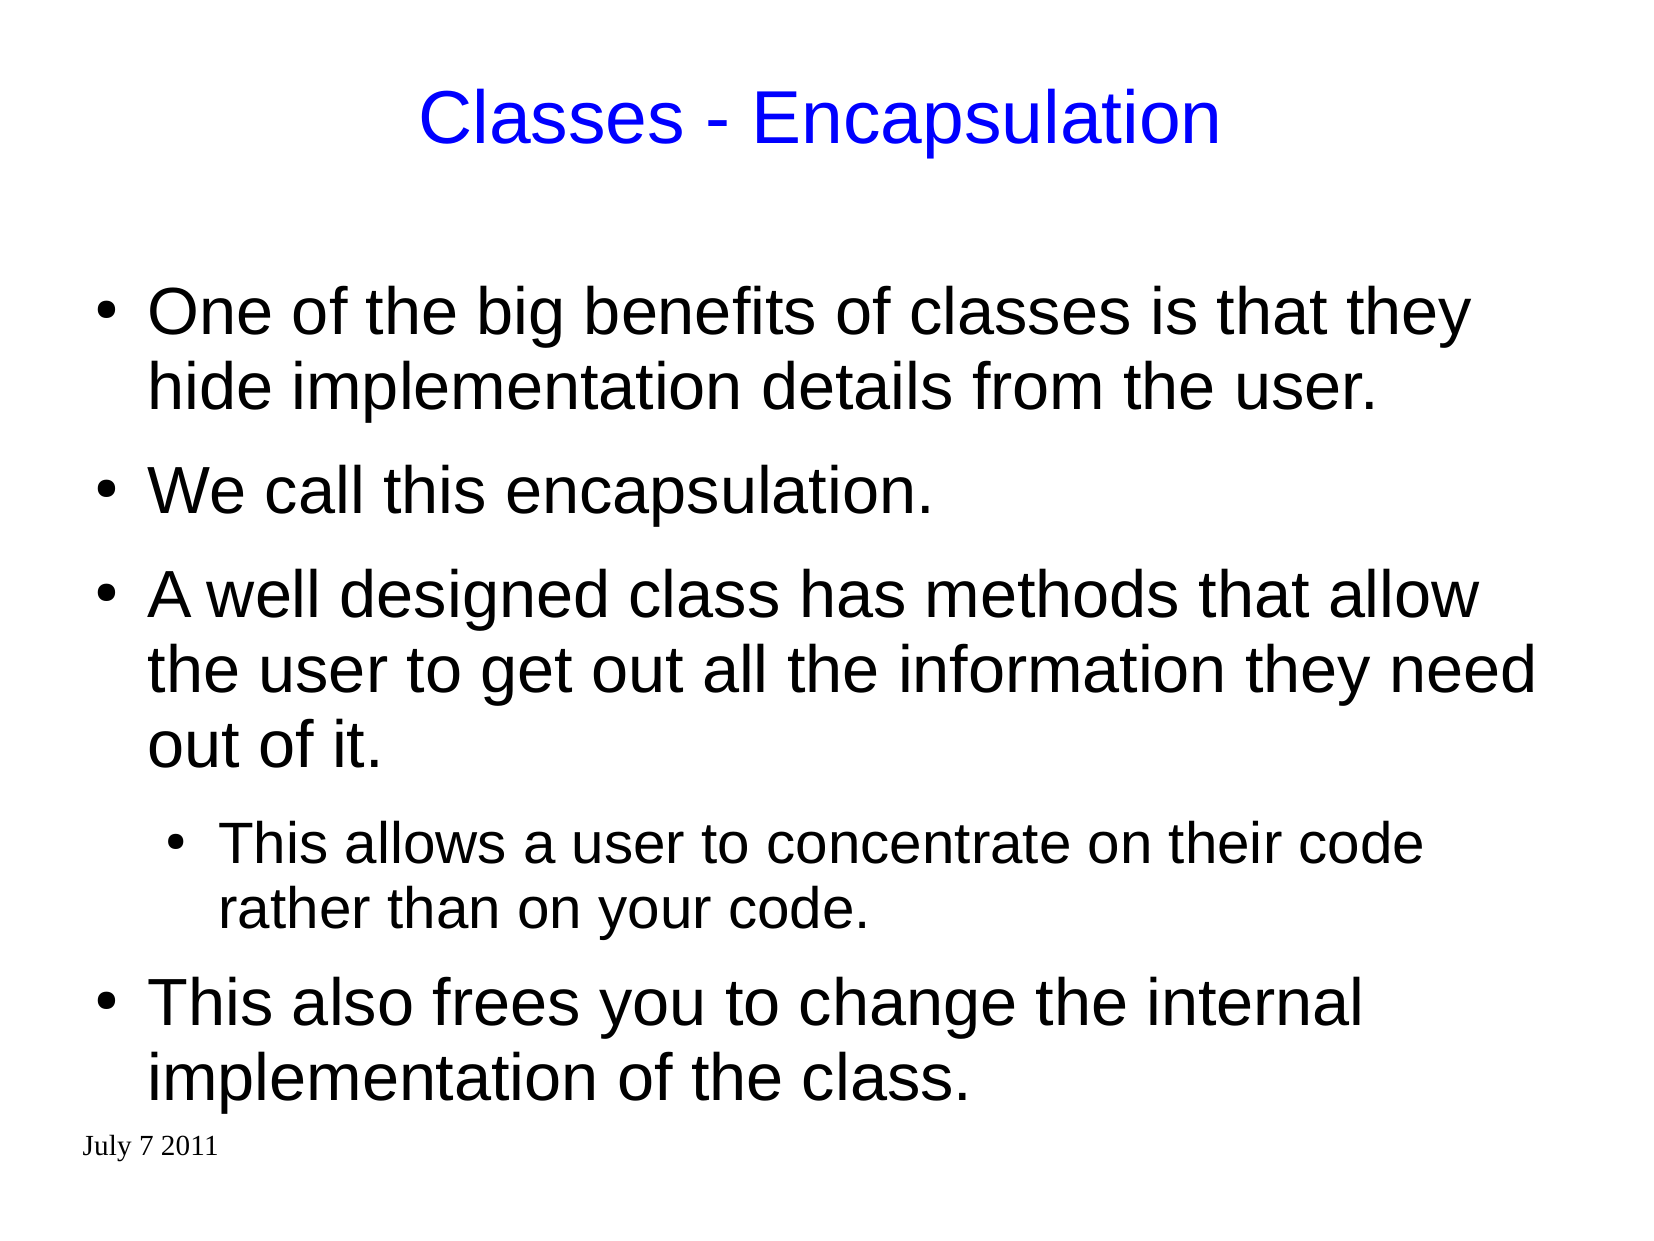

# Classes - Encapsulation
One of the big benefits of classes is that they hide implementation details from the user.
We call this encapsulation.
A well designed class has methods that allow the user to get out all the information they need out of it.
This allows a user to concentrate on their code rather than on your code.
This also frees you to change the internal implementation of the class.
July 7 2011